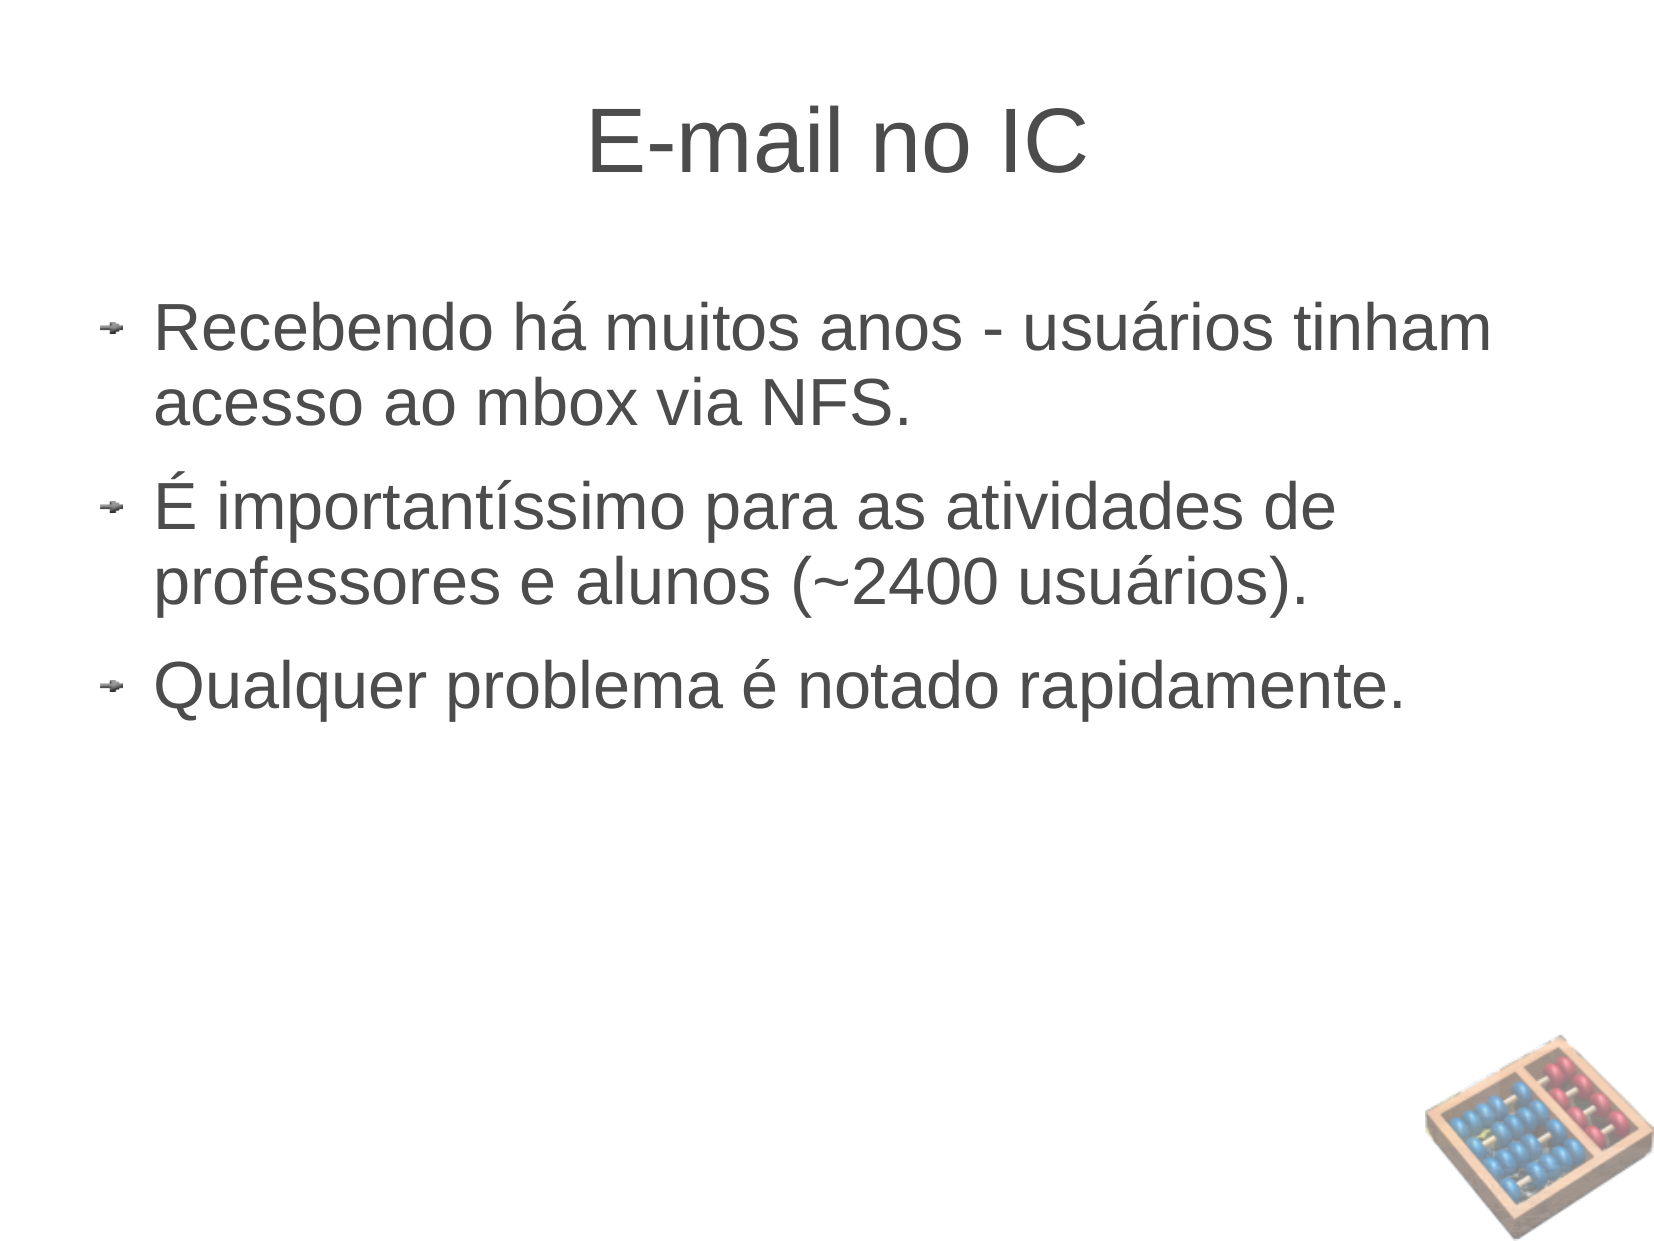

# E-mail no IC
Recebendo há muitos anos - usuários tinham acesso ao mbox via NFS.
É importantíssimo para as atividades de professores e alunos (~2400 usuários).
Qualquer problema é notado rapidamente.